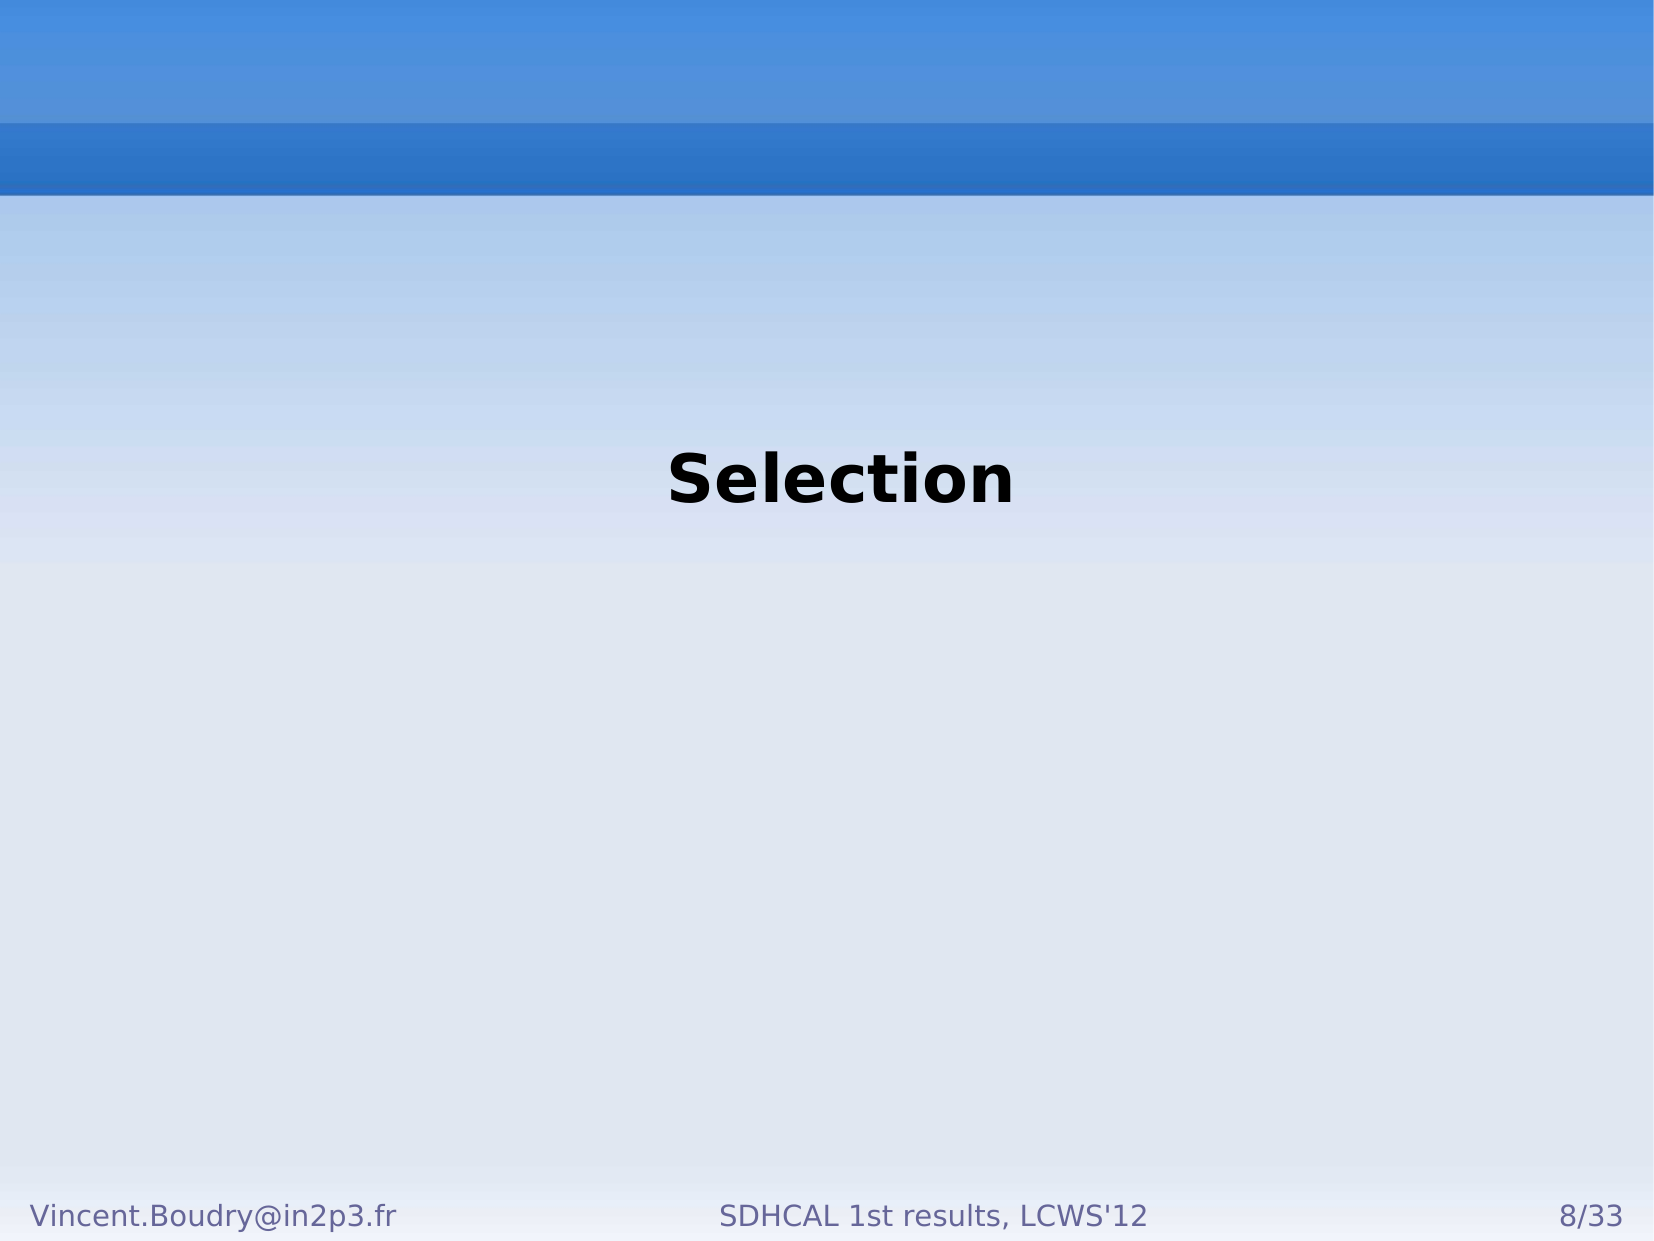

# Selection
Vincent.Boudry@in2p3.fr
SDHCAL 1st results, LCWS'12
8